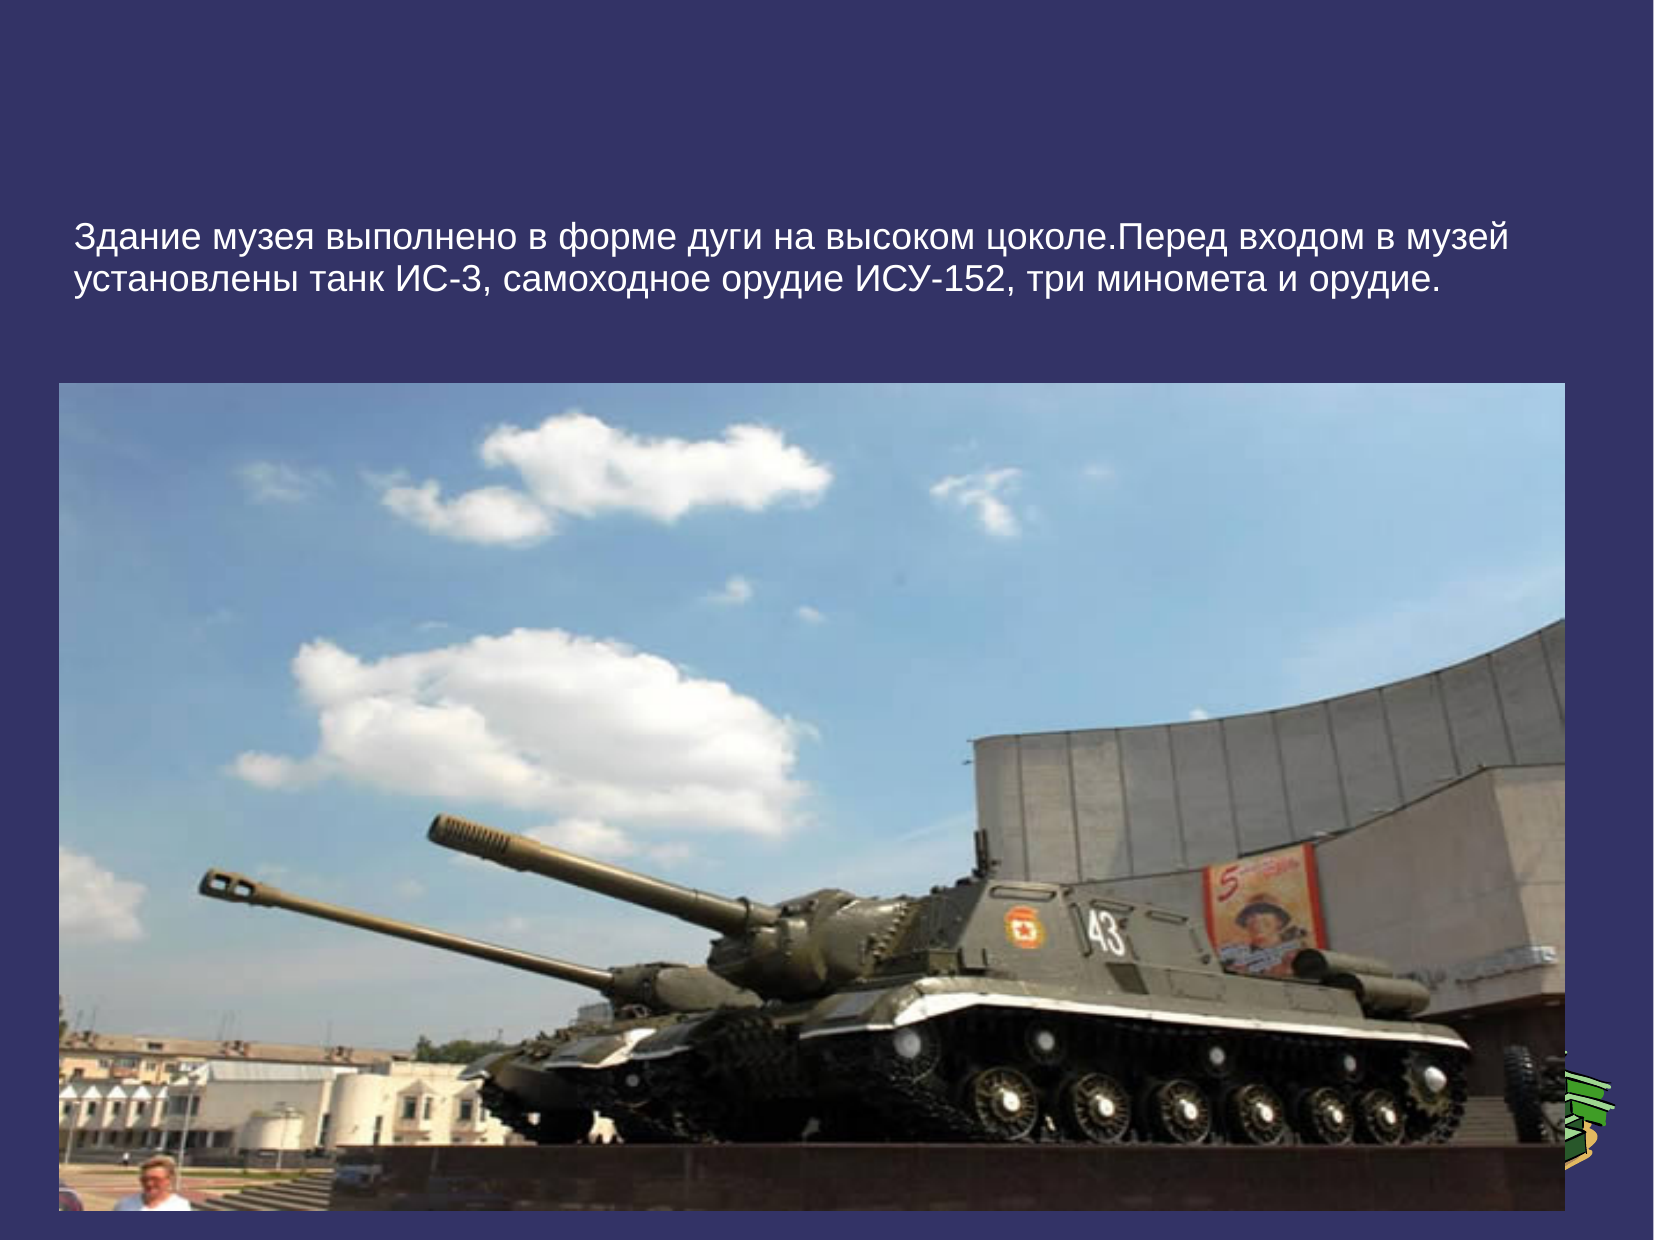

#
Здание музея выполнено в форме дуги на высоком цоколе.Перед входом в музей установлены танк ИС-3, самоходное орудие ИСУ-152, три миномета и орудие.